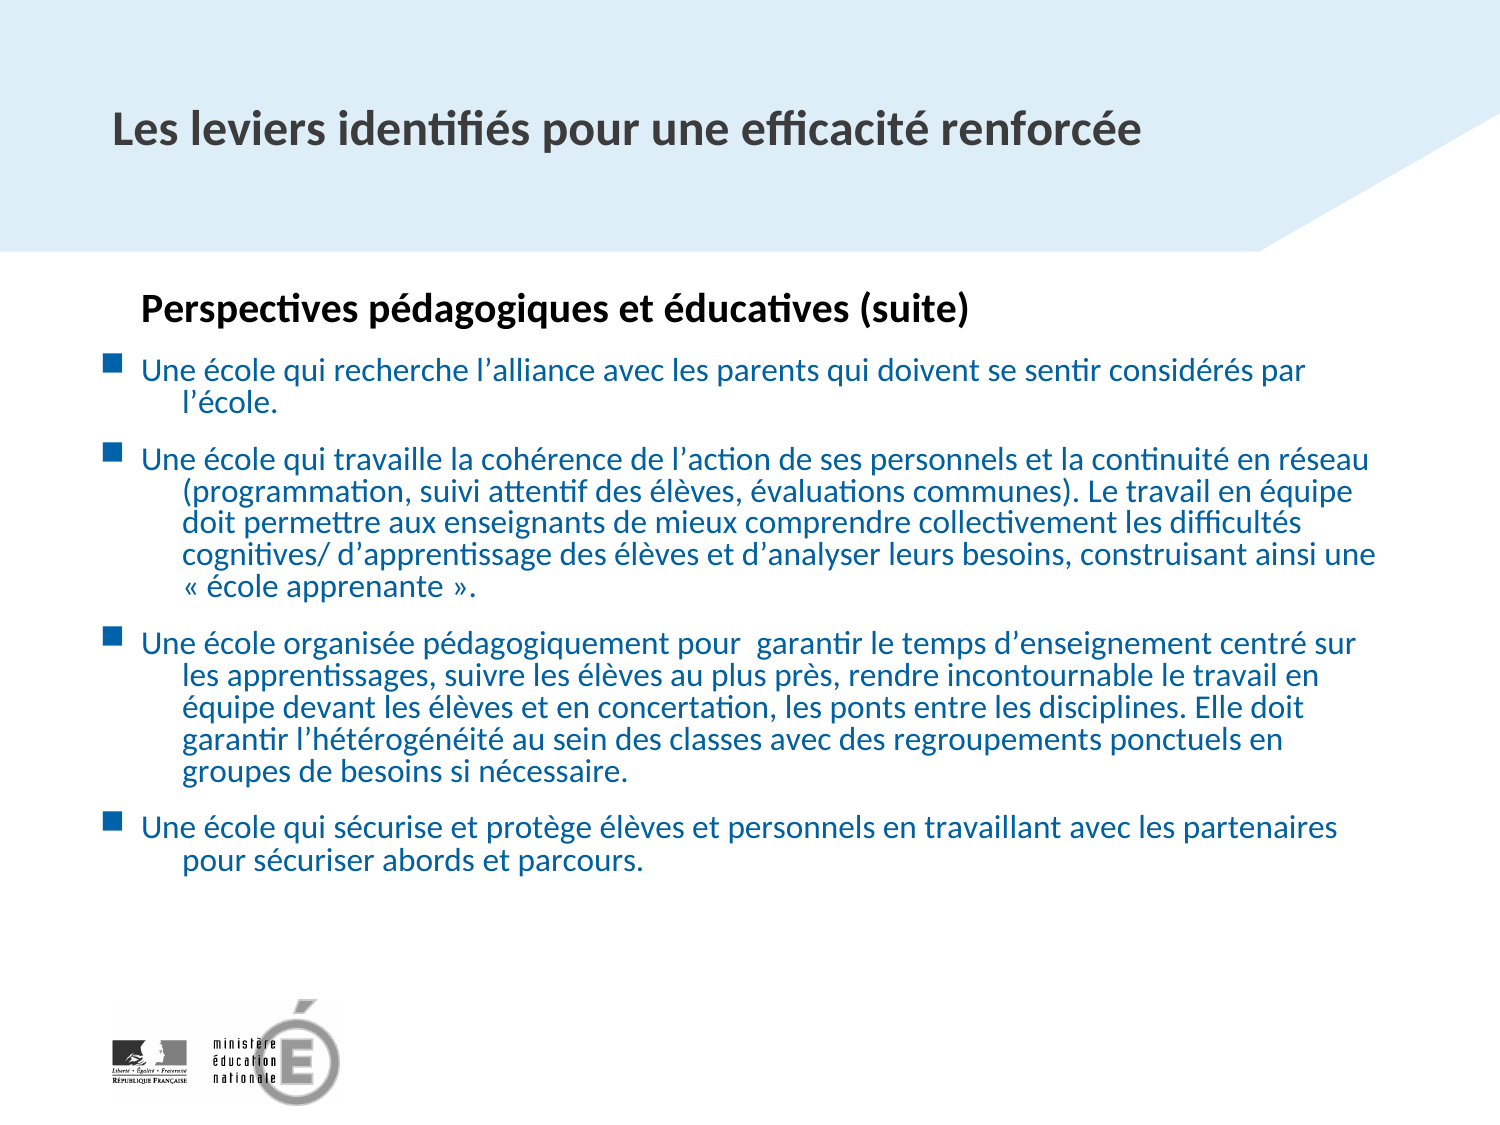

# Les leviers identifiés pour une efficacité renforcée
Perspectives pédagogiques et éducatives (suite)
Une école qui recherche l’alliance avec les parents qui doivent se sentir considérés par l’école.
Une école qui travaille la cohérence de l’action de ses personnels et la continuité en réseau (programmation, suivi attentif des élèves, évaluations communes). Le travail en équipe doit permettre aux enseignants de mieux comprendre collectivement les difficultés cognitives/ d’apprentissage des élèves et d’analyser leurs besoins, construisant ainsi une « école apprenante ».
Une école organisée pédagogiquement pour garantir le temps d’enseignement centré sur les apprentissages, suivre les élèves au plus près, rendre incontournable le travail en équipe devant les élèves et en concertation, les ponts entre les disciplines. Elle doit garantir l’hétérogénéité au sein des classes avec des regroupements ponctuels en groupes de besoins si nécessaire.
Une école qui sécurise et protège élèves et personnels en travaillant avec les partenaires pour sécuriser abords et parcours.